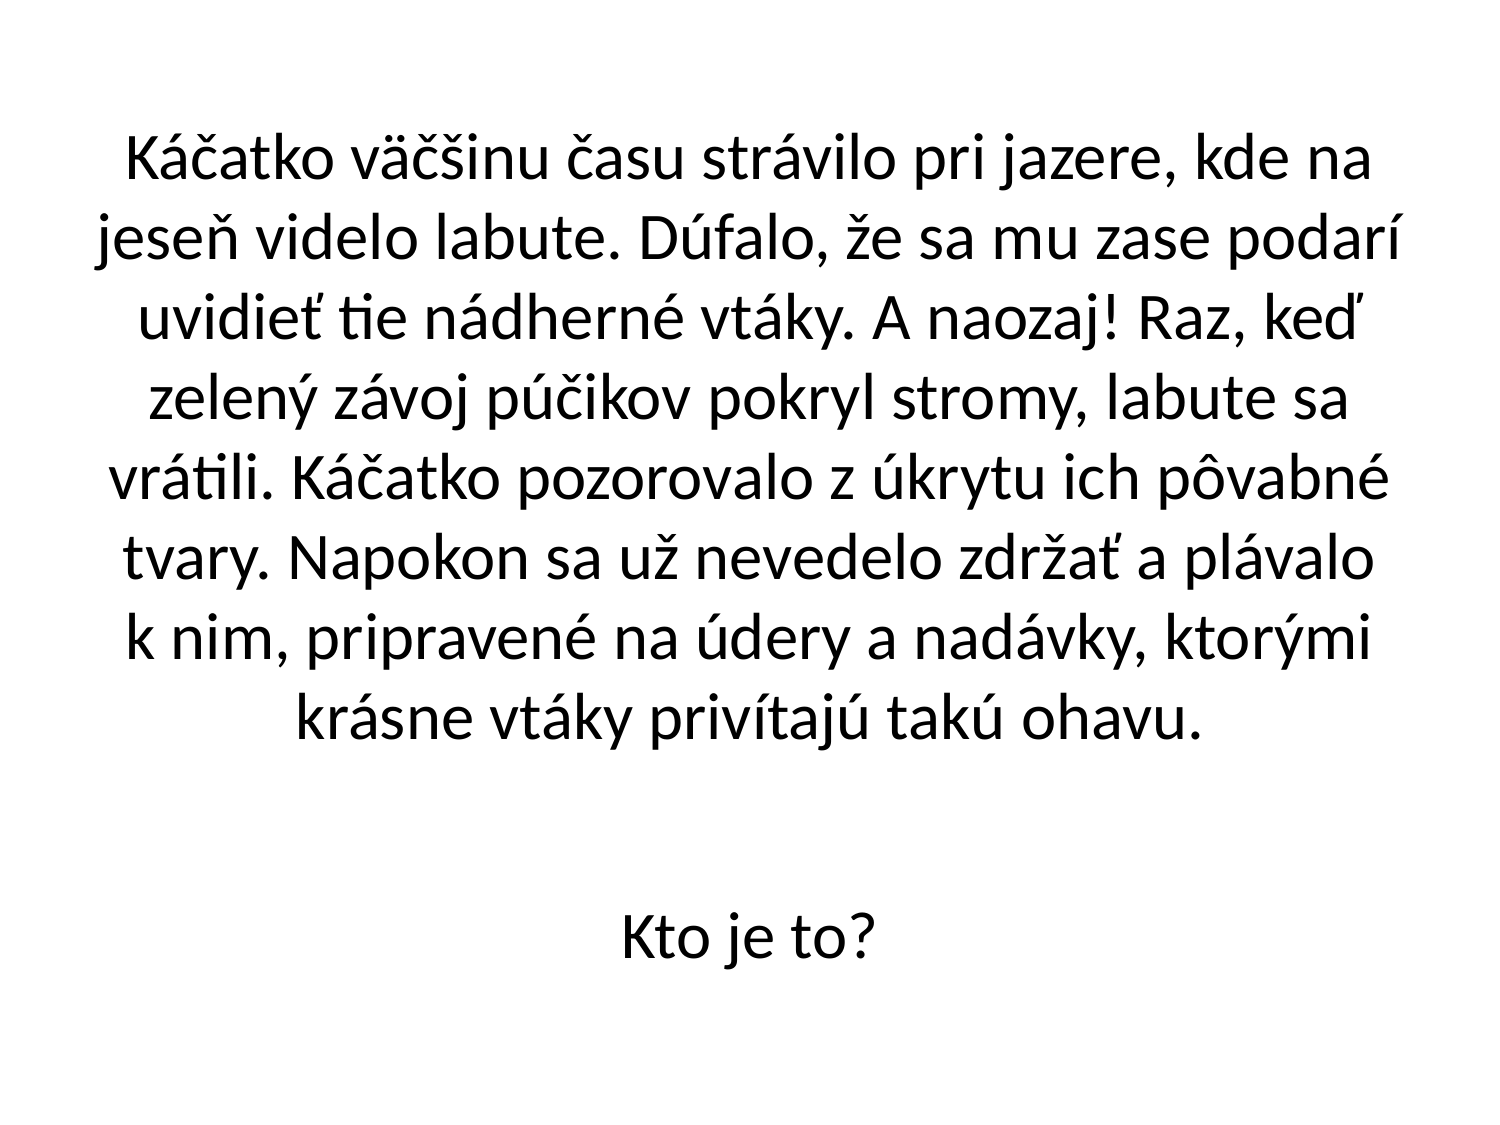

# Káčatko väčšinu času strávilo pri jazere, kde na jeseň videlo labute. Dúfalo, že sa mu zase podarí uvidieť tie nádherné vtáky. A naozaj! Raz, keď zelený závoj púčikov pokryl stromy, labute sa vrátili. Káčatko pozorovalo z úkrytu ich pôvabné tvary. Napokon sa už nevedelo zdržať a plávalo k nim, pripravené na údery a nadávky, ktorými krásne vtáky privítajú takú ohavu.
Kto je to?